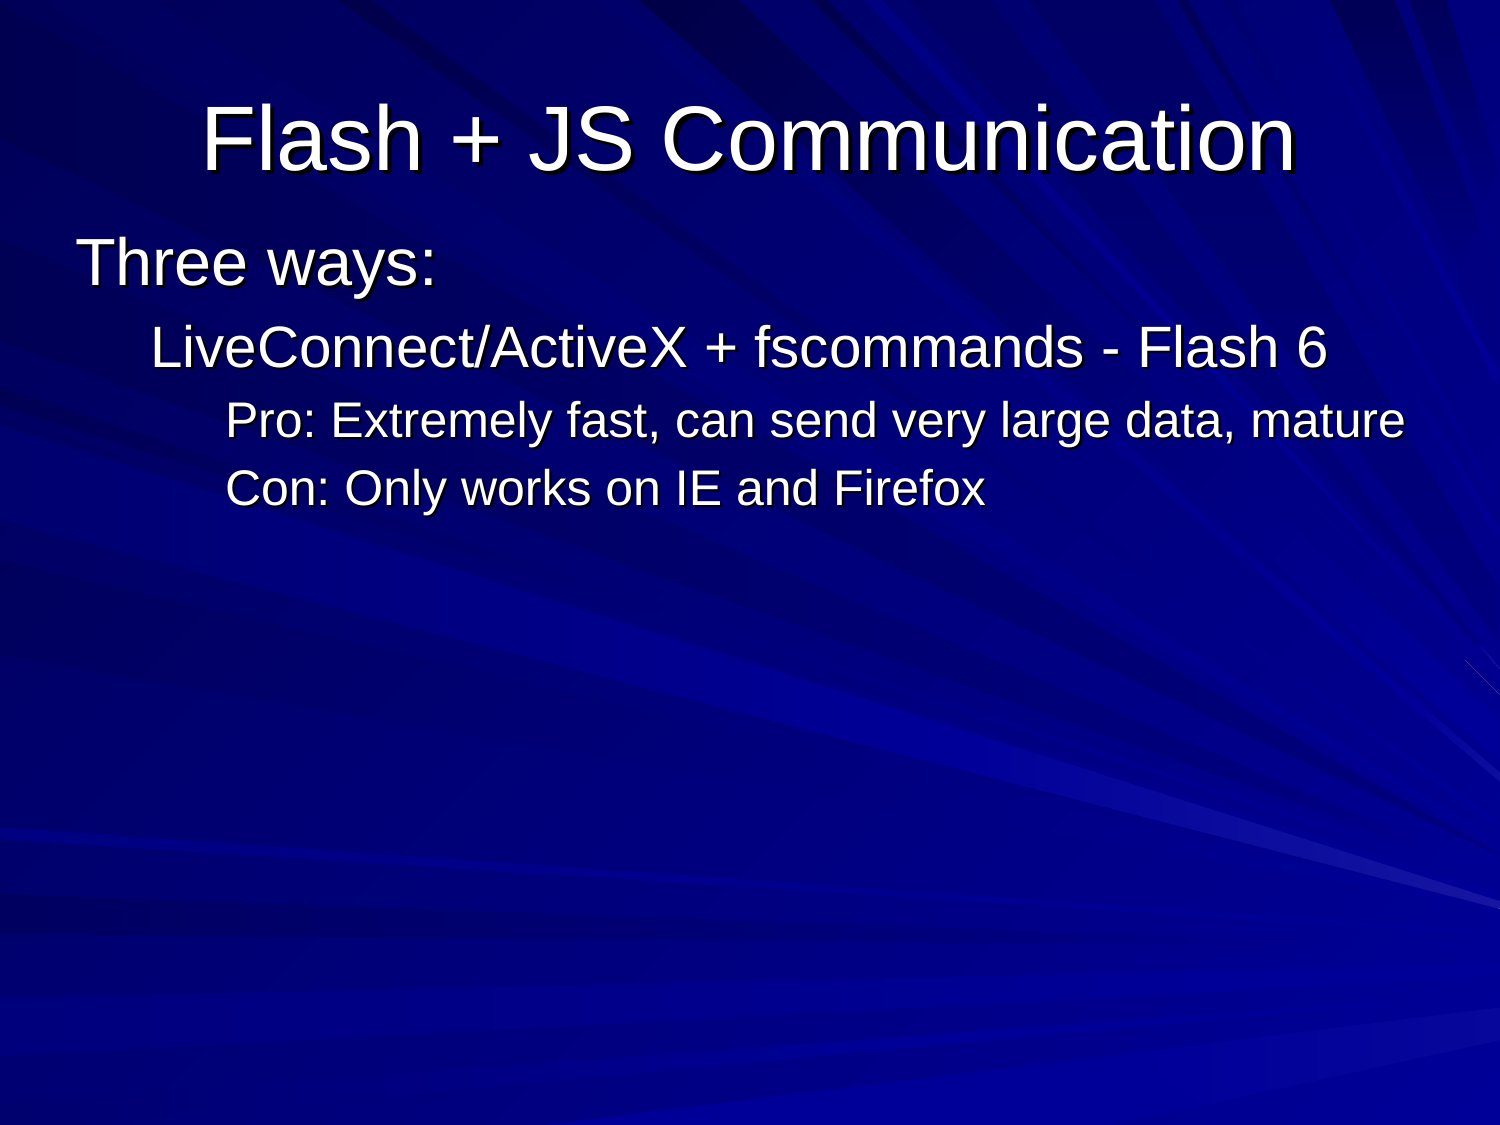

# Flash + JS Communication
Three ways:
LiveConnect/ActiveX + fscommands - Flash 6
Pro: Extremely fast, can send very large data, mature
Con: Only works on IE and Firefox